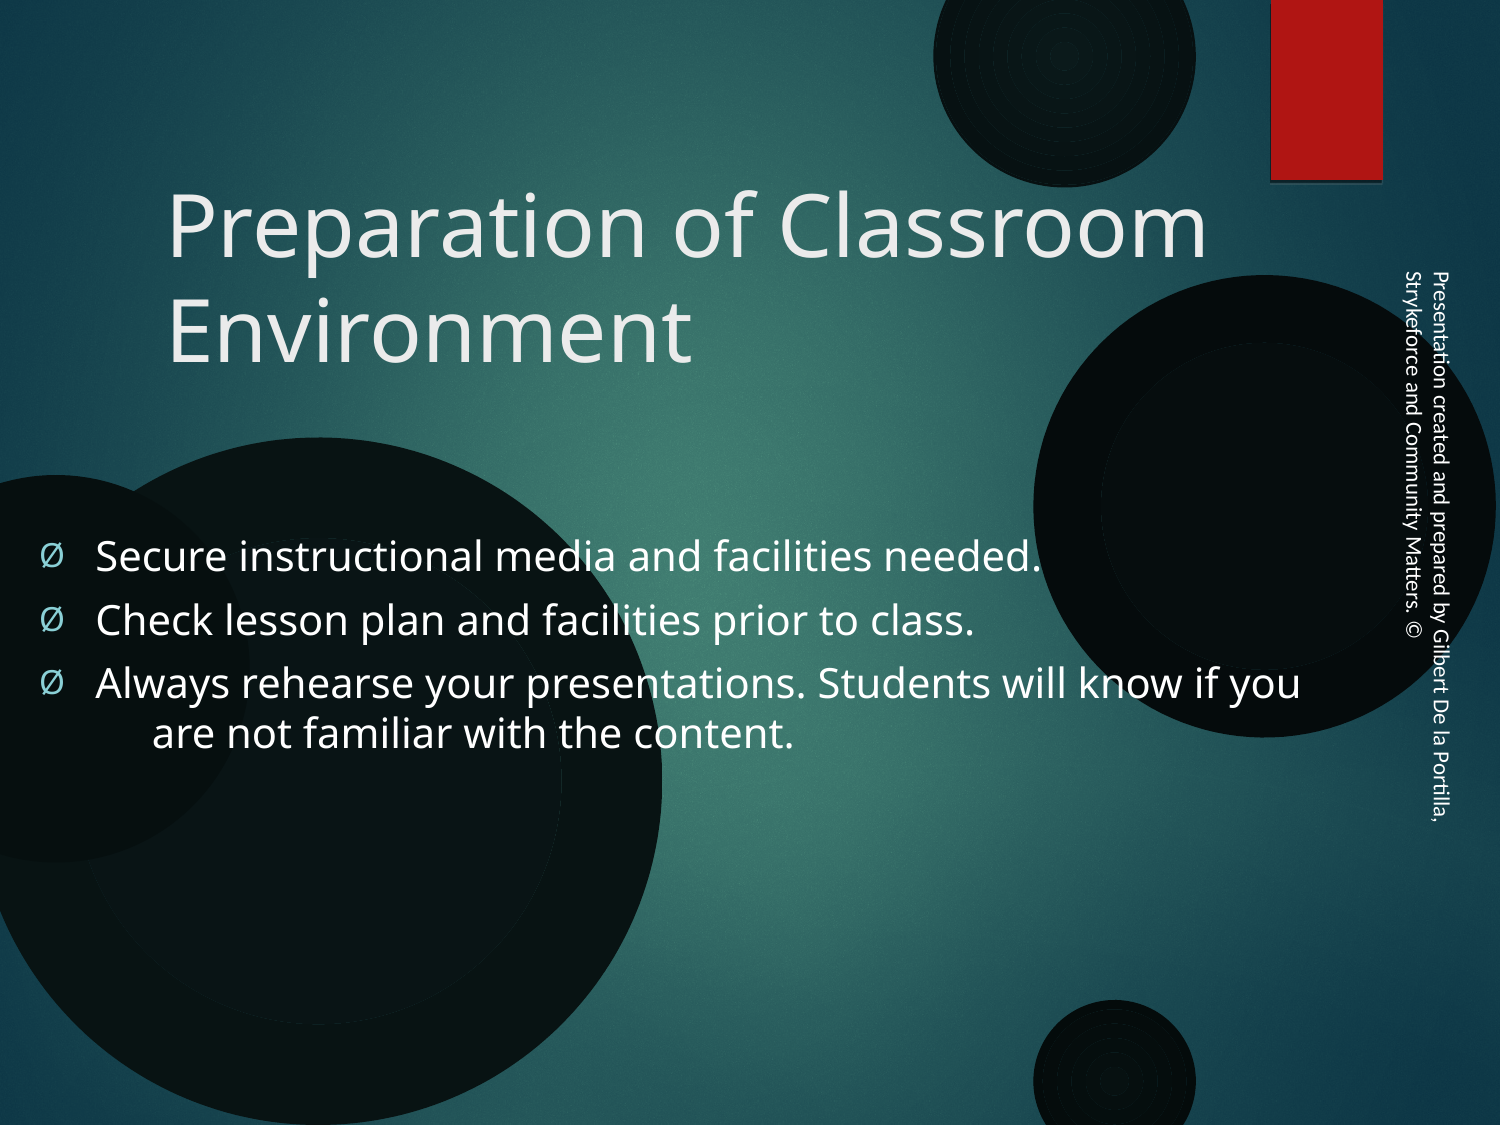

# Preparation of Classroom Environment
Secure instructional media and facilities needed.
Check lesson plan and facilities prior to class.
Always rehearse your presentations. Students will know if you are not familiar with the content.
Presentation created and prepared by Gilbert De la Portilla, Strykeforce and Community Matters. ©